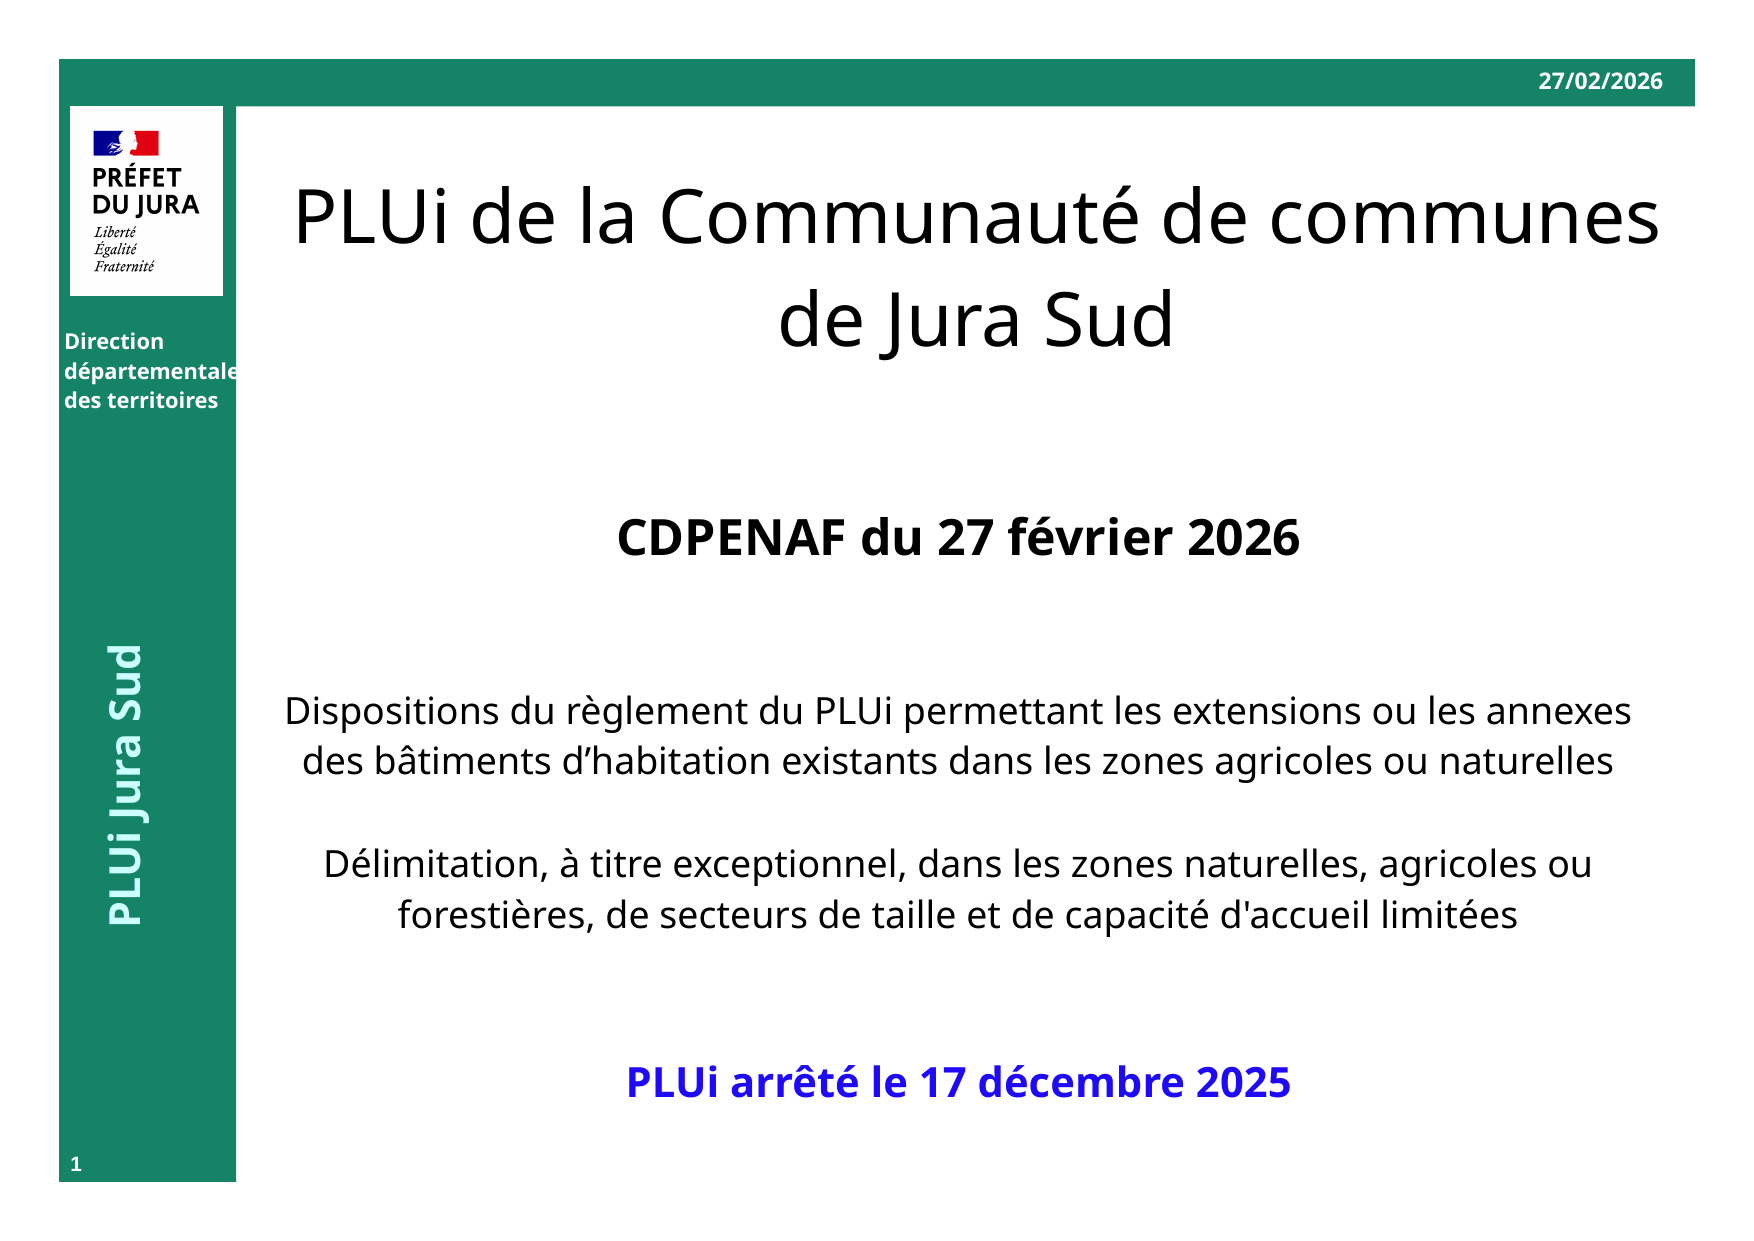

# PLUi de la Communauté de communes de Jura Sud
CDPENAF du 27 février 2026
Dispositions du règlement du PLUi permettant les extensions ou les annexes des bâtiments d’habitation existants dans les zones agricoles ou naturelles
Délimitation, à titre exceptionnel, dans les zones naturelles, agricoles ou forestières, de secteurs de taille et de capacité d'accueil limitées
PLUi arrêté le 17 décembre 2025